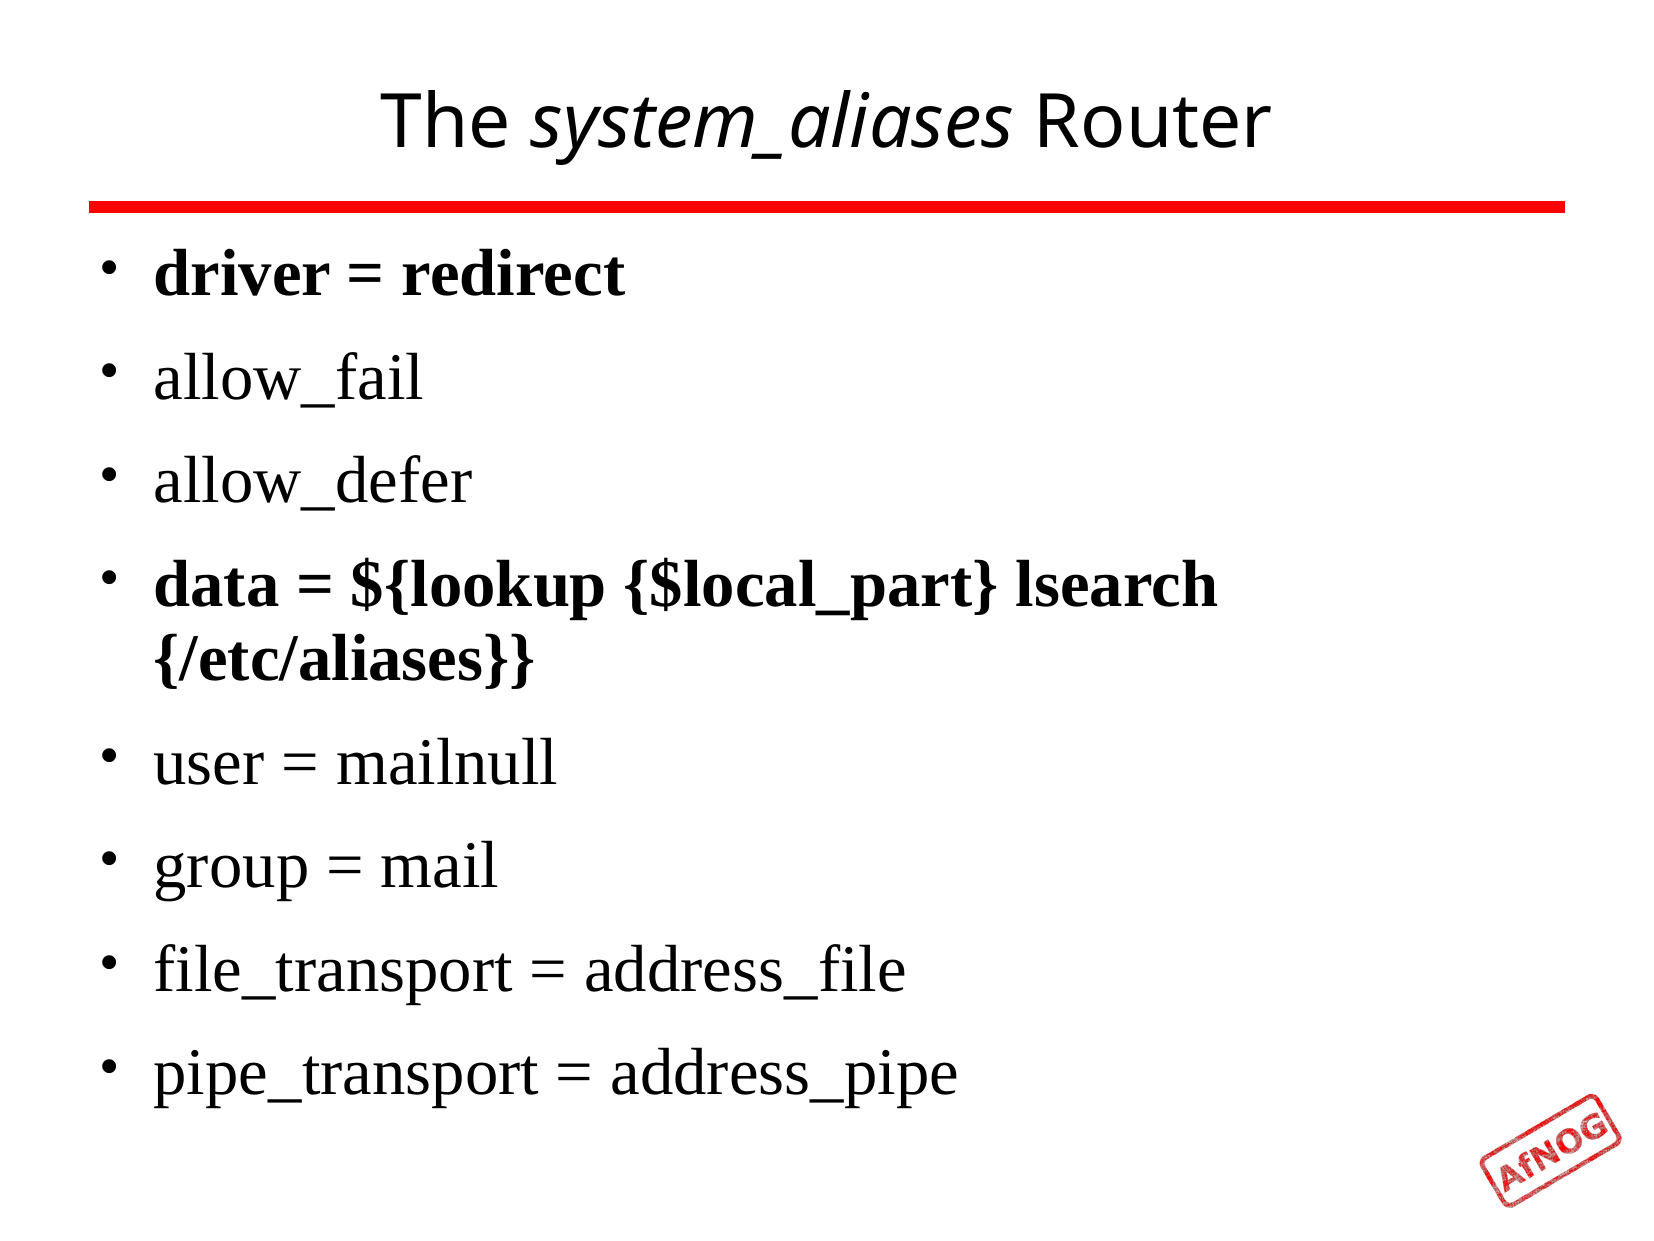

# The system_aliases Router
driver = redirect
allow_fail
allow_defer
data = ${lookup {$local_part} lsearch {/etc/aliases}}
user = mailnull
group = mail
file_transport = address_file
pipe_transport = address_pipe